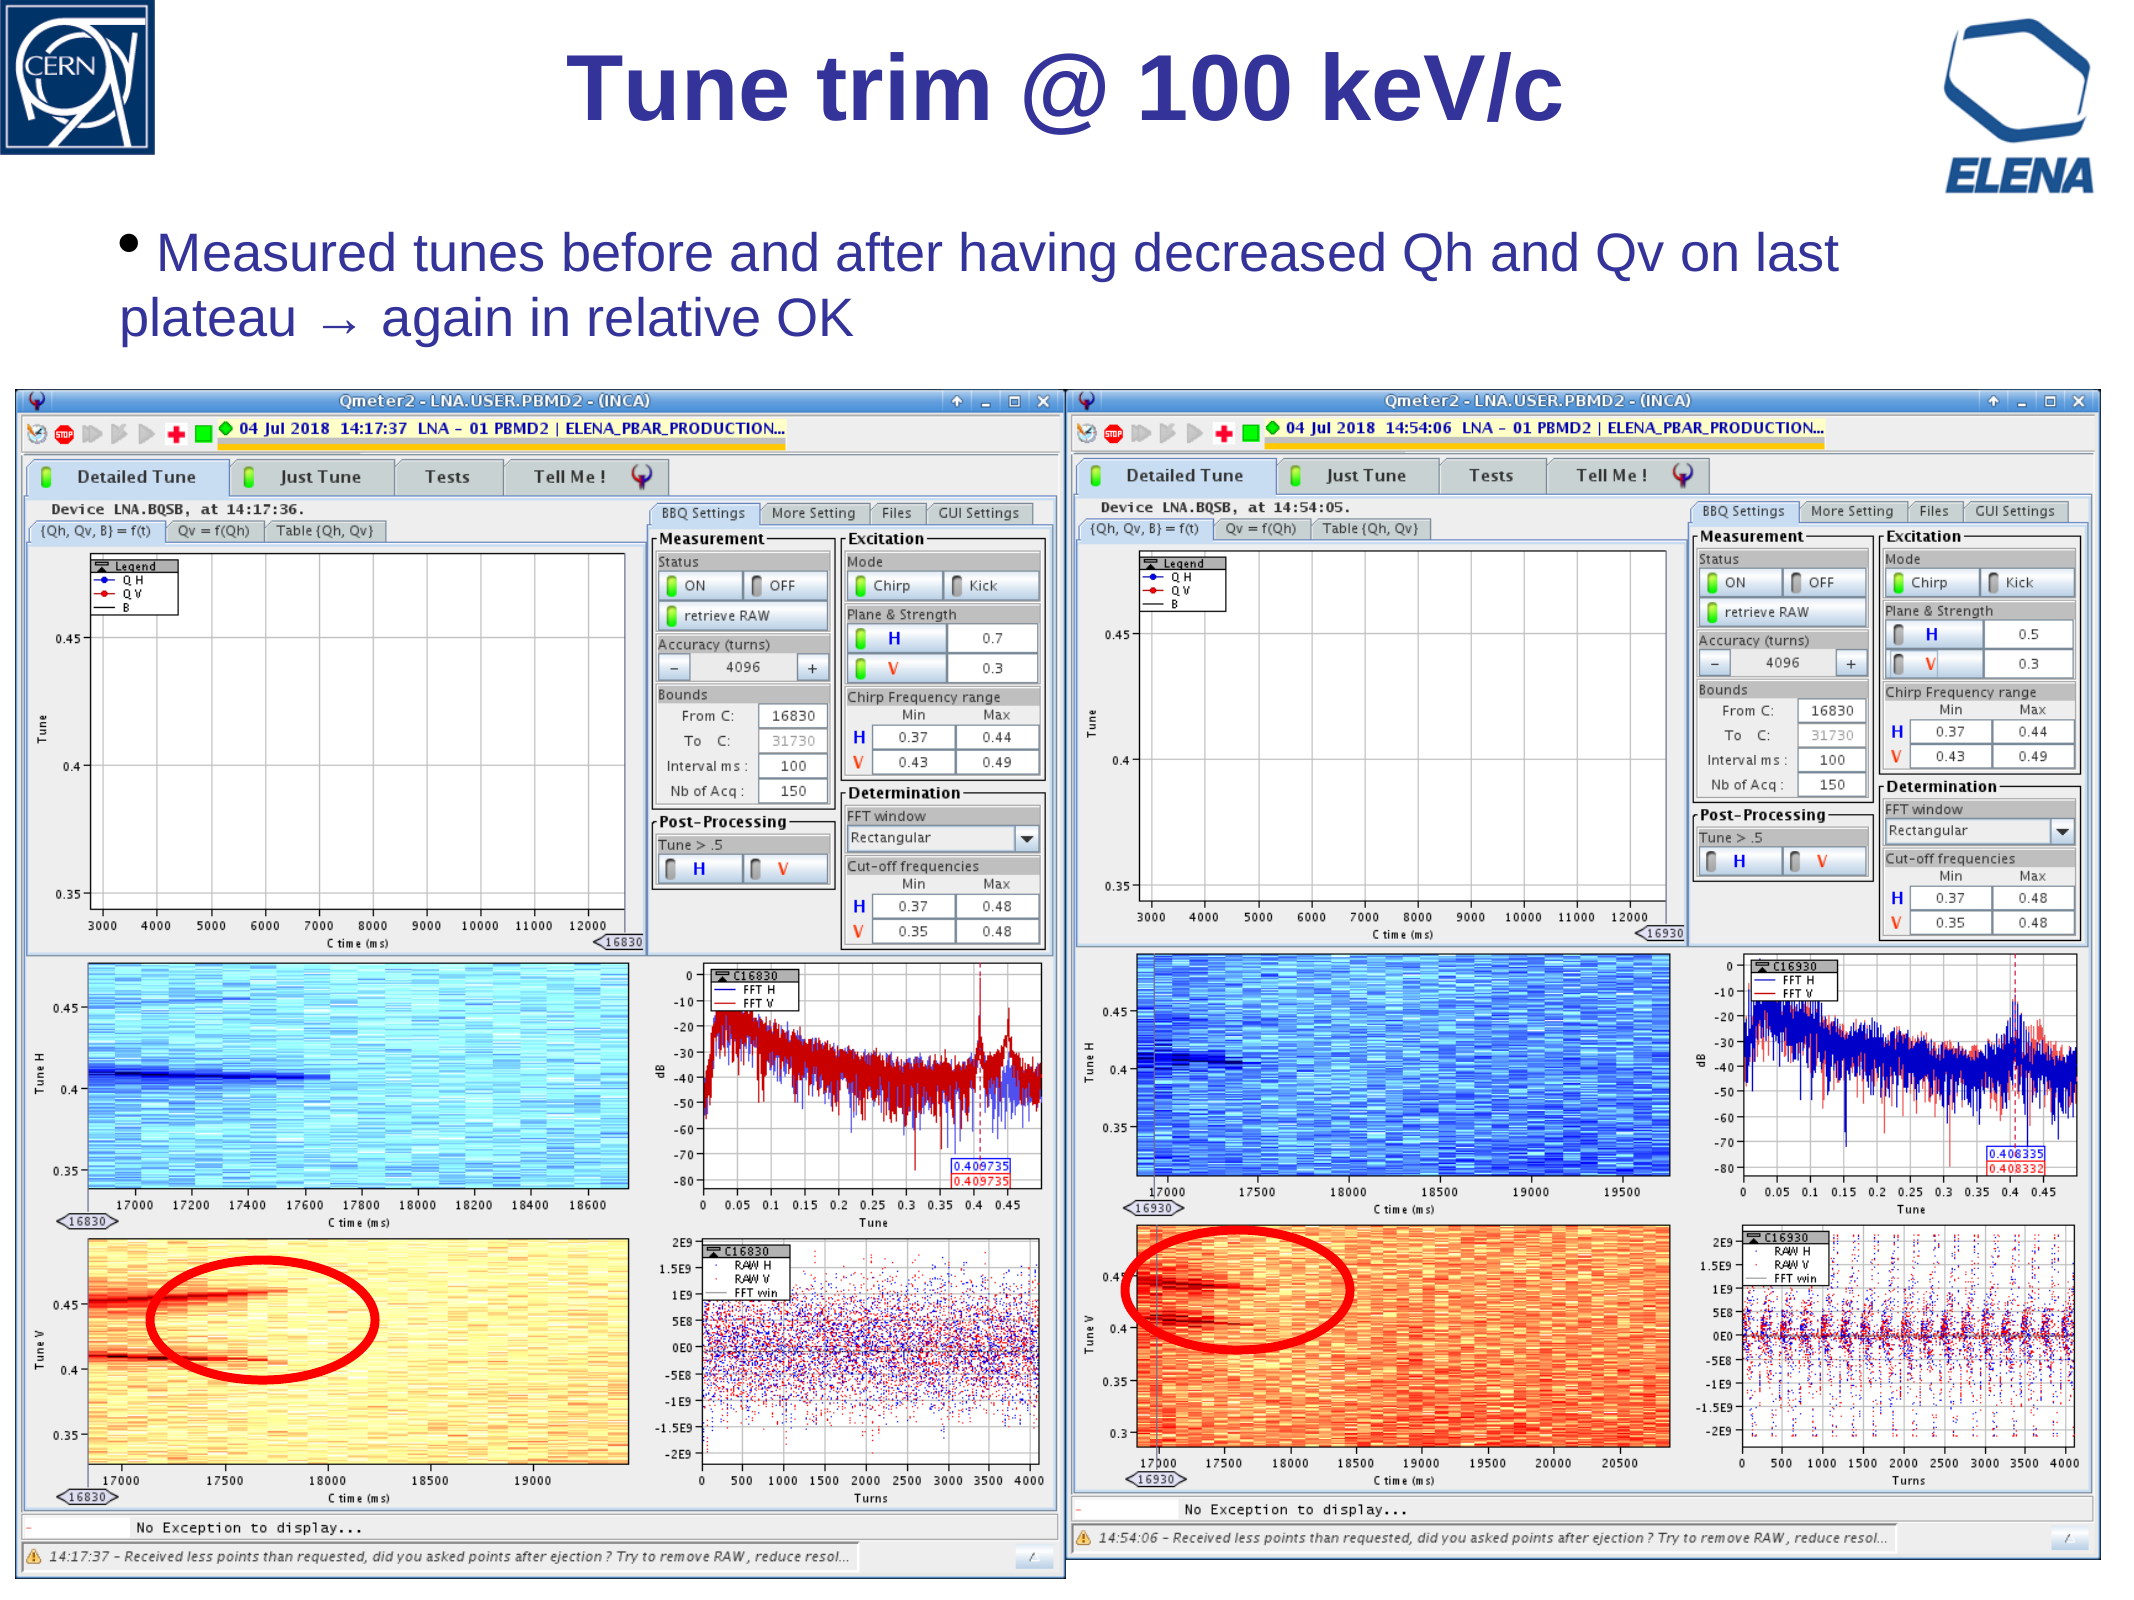

# Tune trim @ 100 keV/c
 Measured tunes before and after having decreased Qh and Qv on last plateau → again in relative OK